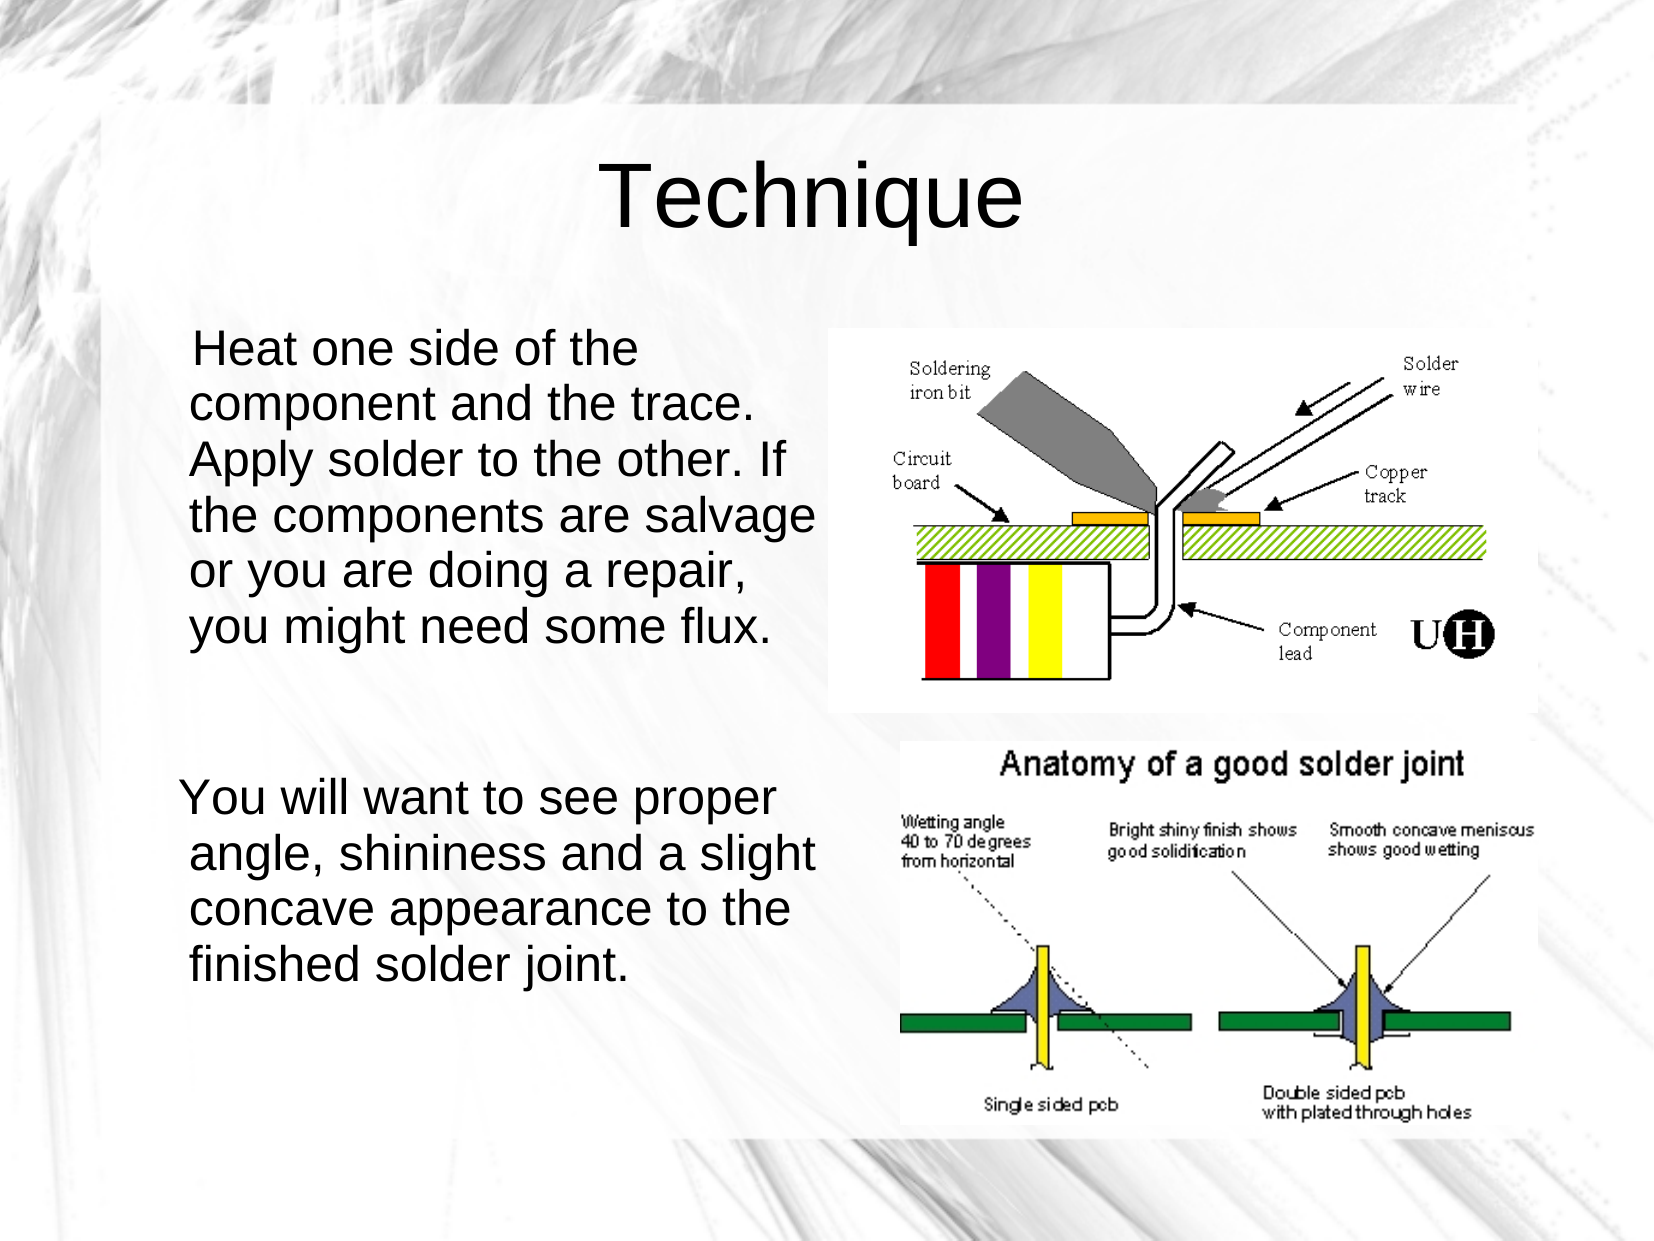

# Technique
 Heat one side of the component and the trace. Apply solder to the other. If the components are salvage or you are doing a repair, you might need some flux.
 You will want to see proper angle, shininess and a slight concave appearance to the finished solder joint.